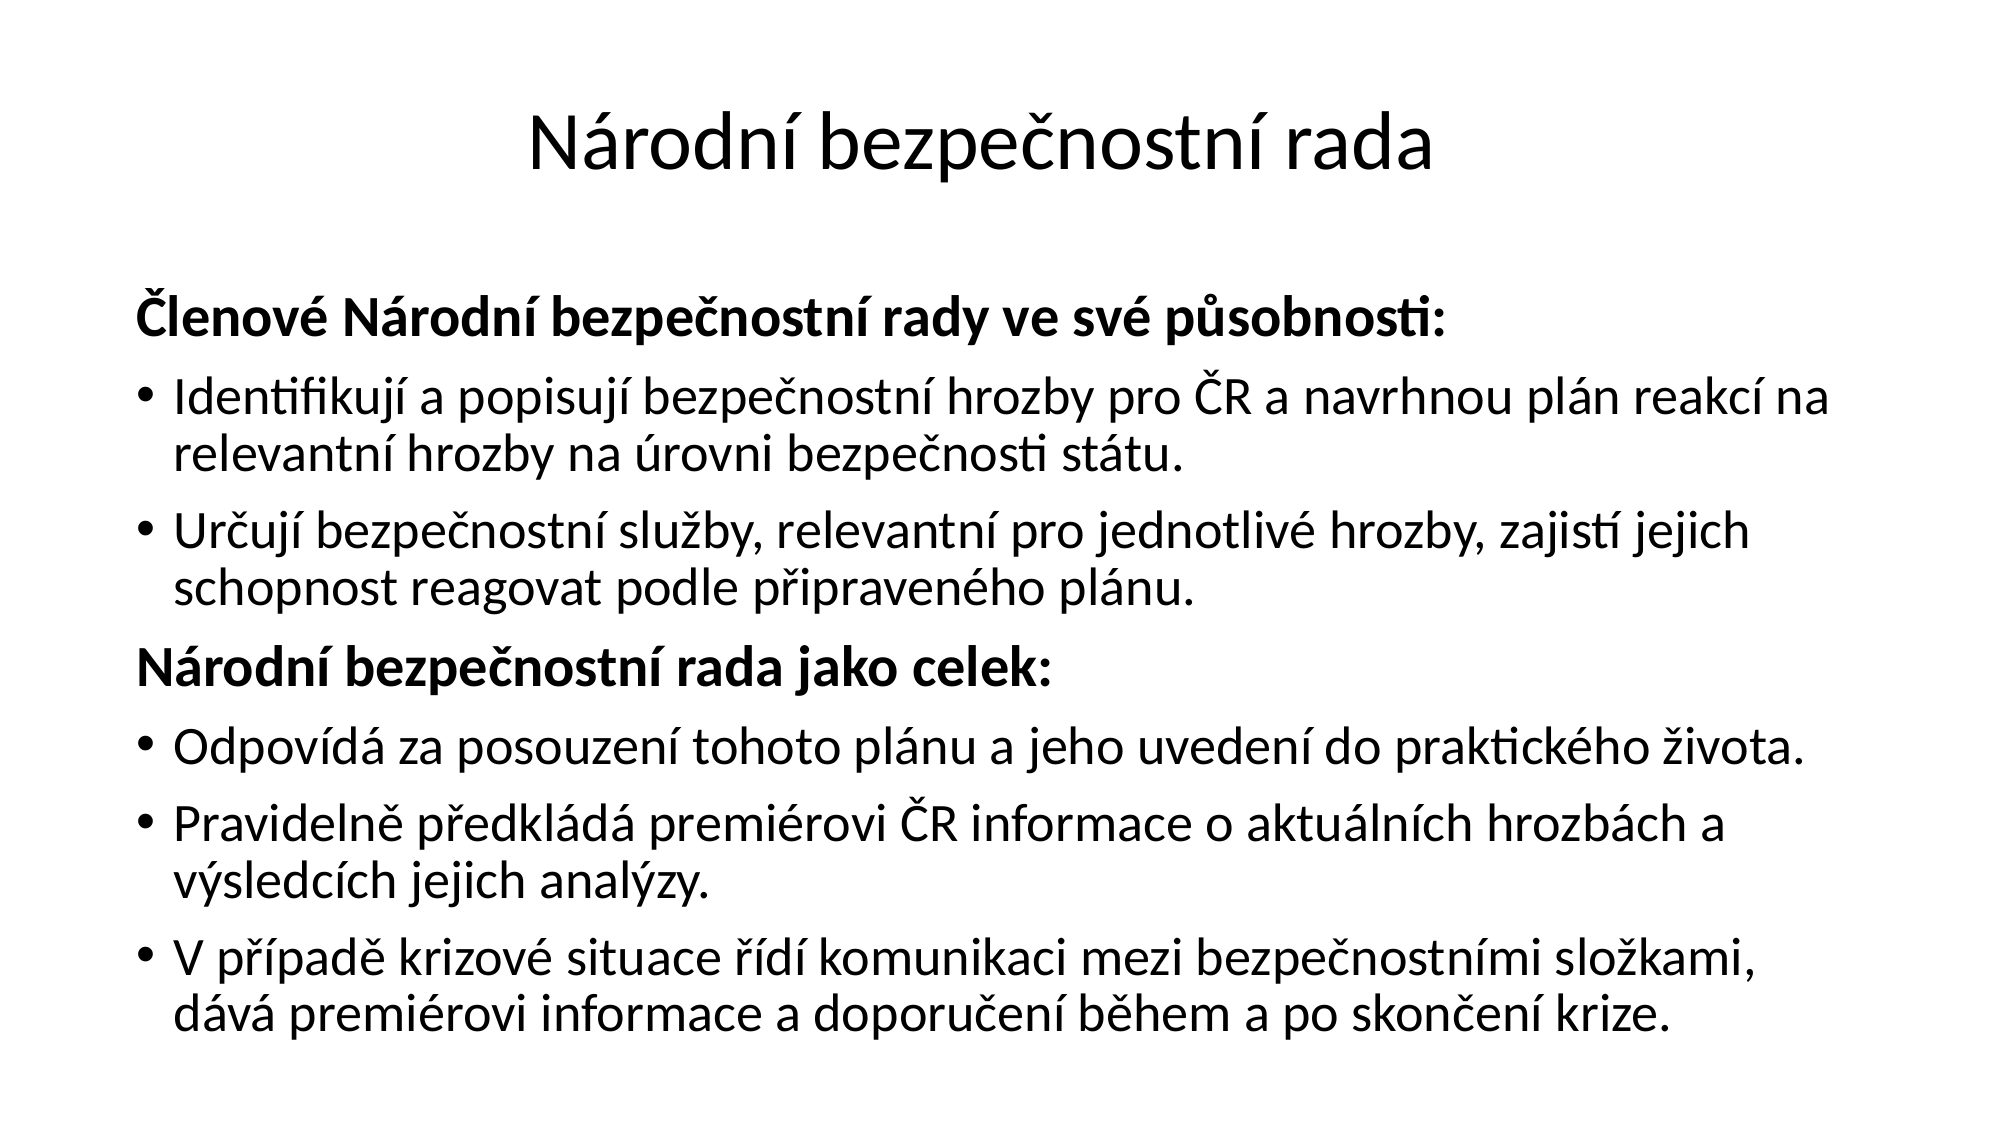

# Národní bezpečnostní rada
Členové Národní bezpečnostní rady ve své působnosti:
Identifikují a popisují bezpečnostní hrozby pro ČR a navrhnou plán reakcí na relevantní hrozby na úrovni bezpečnosti státu.
Určují bezpečnostní služby, relevantní pro jednotlivé hrozby, zajistí jejich schopnost reagovat podle připraveného plánu.
Národní bezpečnostní rada jako celek:
Odpovídá za posouzení tohoto plánu a jeho uvedení do praktického života.
Pravidelně předkládá premiérovi ČR informace o aktuálních hrozbách a výsledcích jejich analýzy.
V případě krizové situace řídí komunikaci mezi bezpečnostními složkami, dává premiérovi informace a doporučení během a po skončení krize.